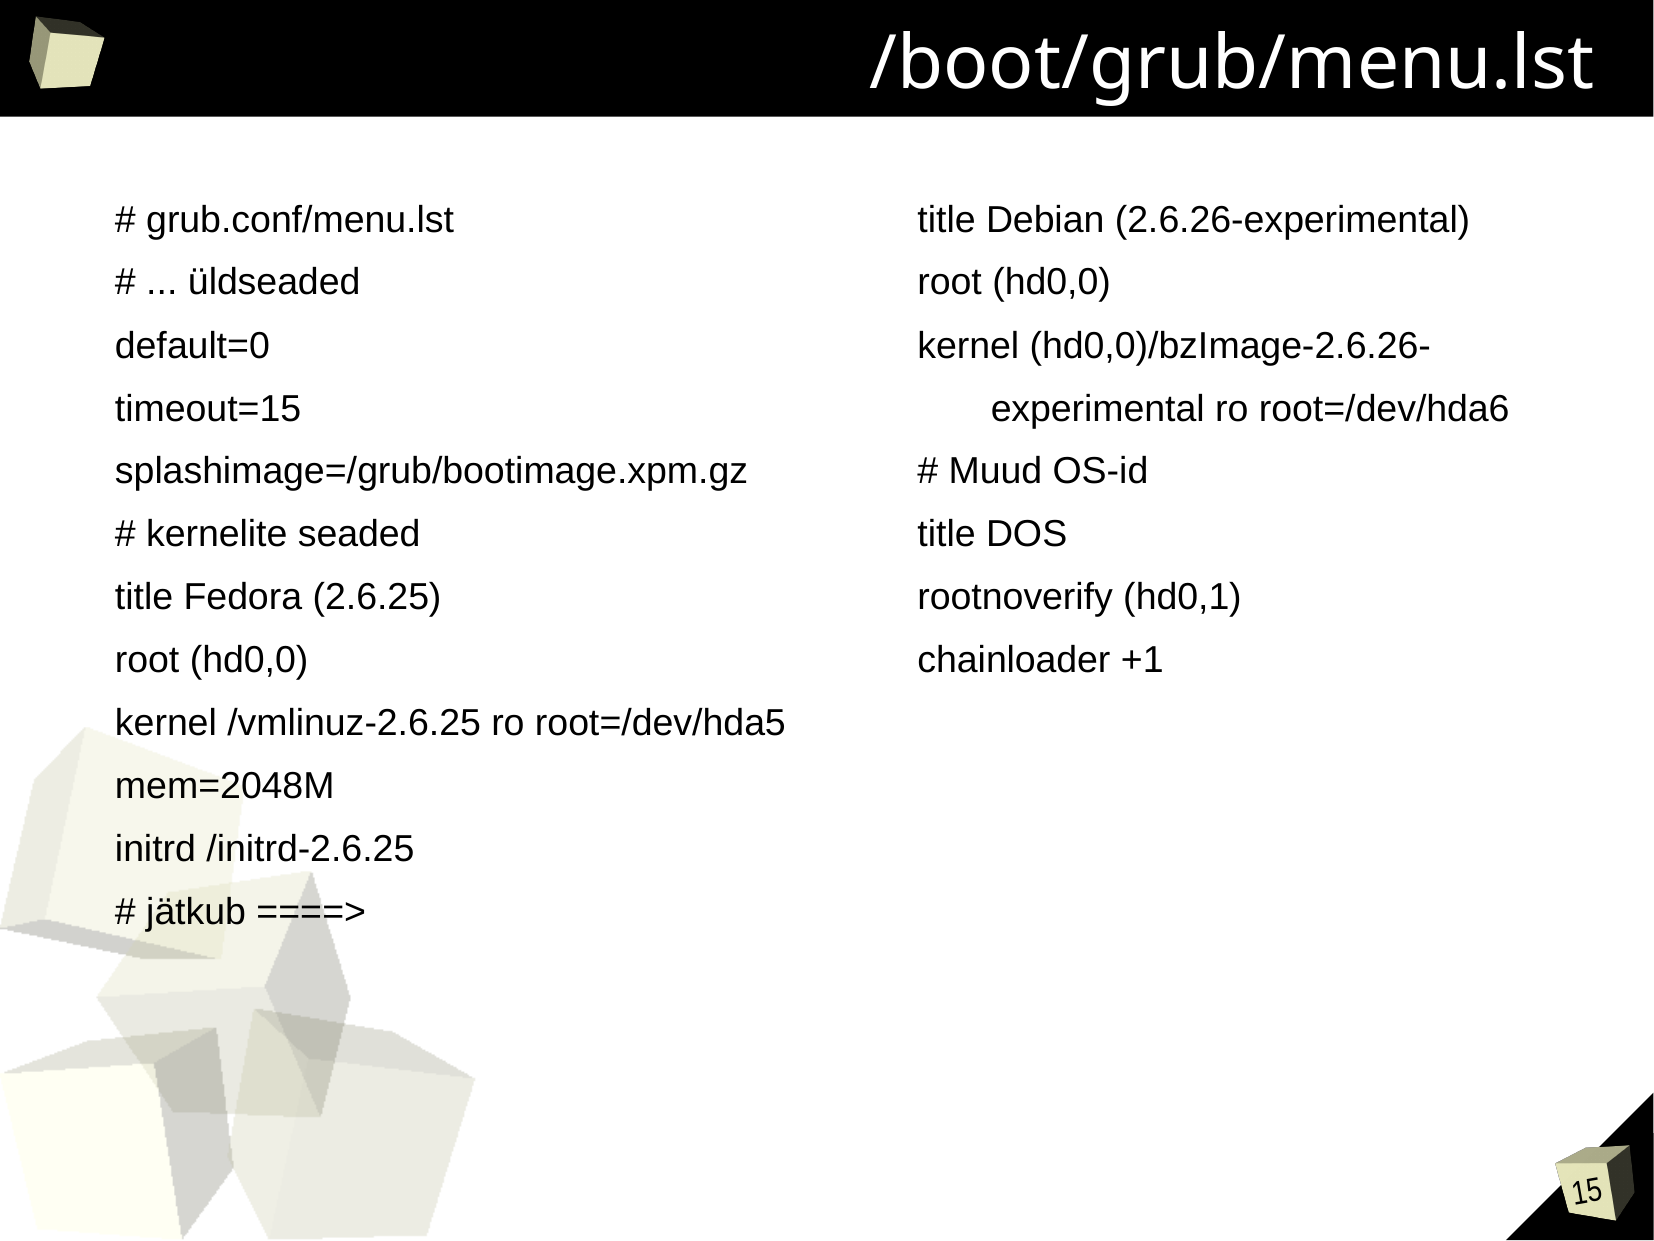

# /boot/grub/menu.lst
# grub.conf/menu.lst
# ... üldseaded
default=0
timeout=15
splashimage=/grub/bootimage.xpm.gz
# kernelite seaded
title Fedora (2.6.25)
root (hd0,0)
kernel /vmlinuz-2.6.25 ro root=/dev/hda5 mem=2048M
initrd /initrd-2.6.25
# jätkub ====>
title Debian (2.6.26-experimental)
root (hd0,0)
kernel (hd0,0)/bzImage-2.6.26-
 experimental ro root=/dev/hda6
# Muud OS-id
title DOS
rootnoverify (hd0,1)
chainloader +1